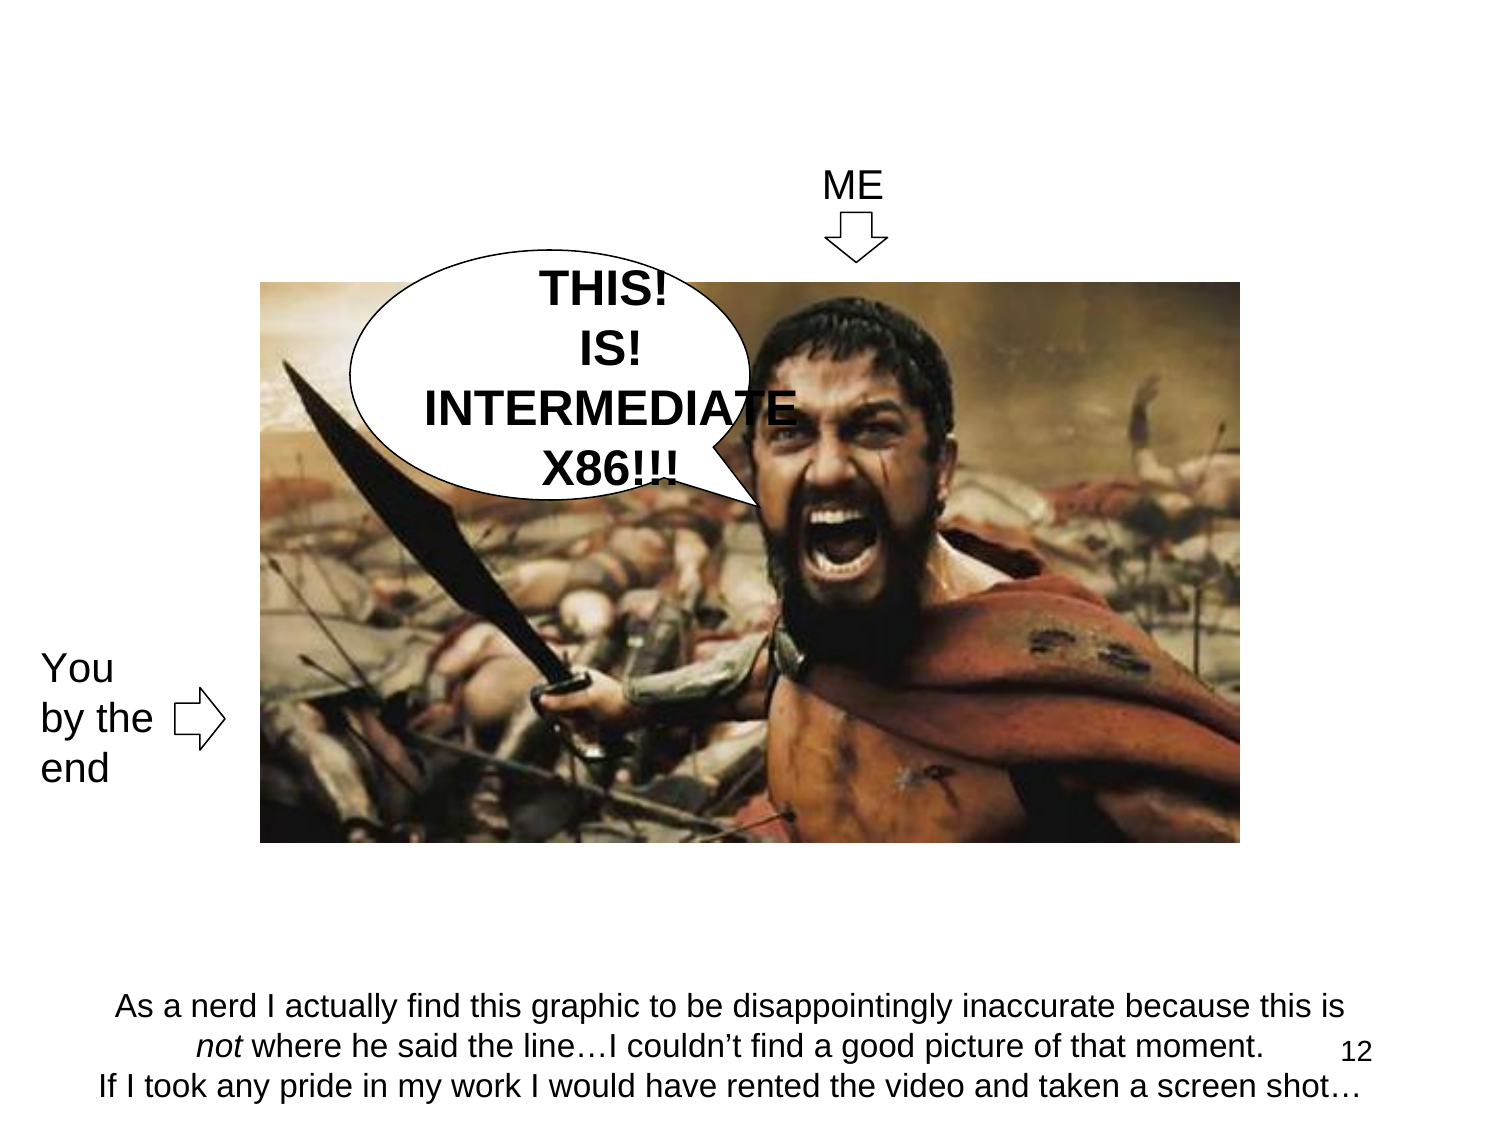

ME
THIS!
IS!
INTERMEDIATE
X86!!!
You
by the
end
As a nerd I actually find this graphic to be disappointingly inaccurate because this is not where he said the line…I couldn’t find a good picture of that moment.
If I took any pride in my work I would have rented the video and taken a screen shot…